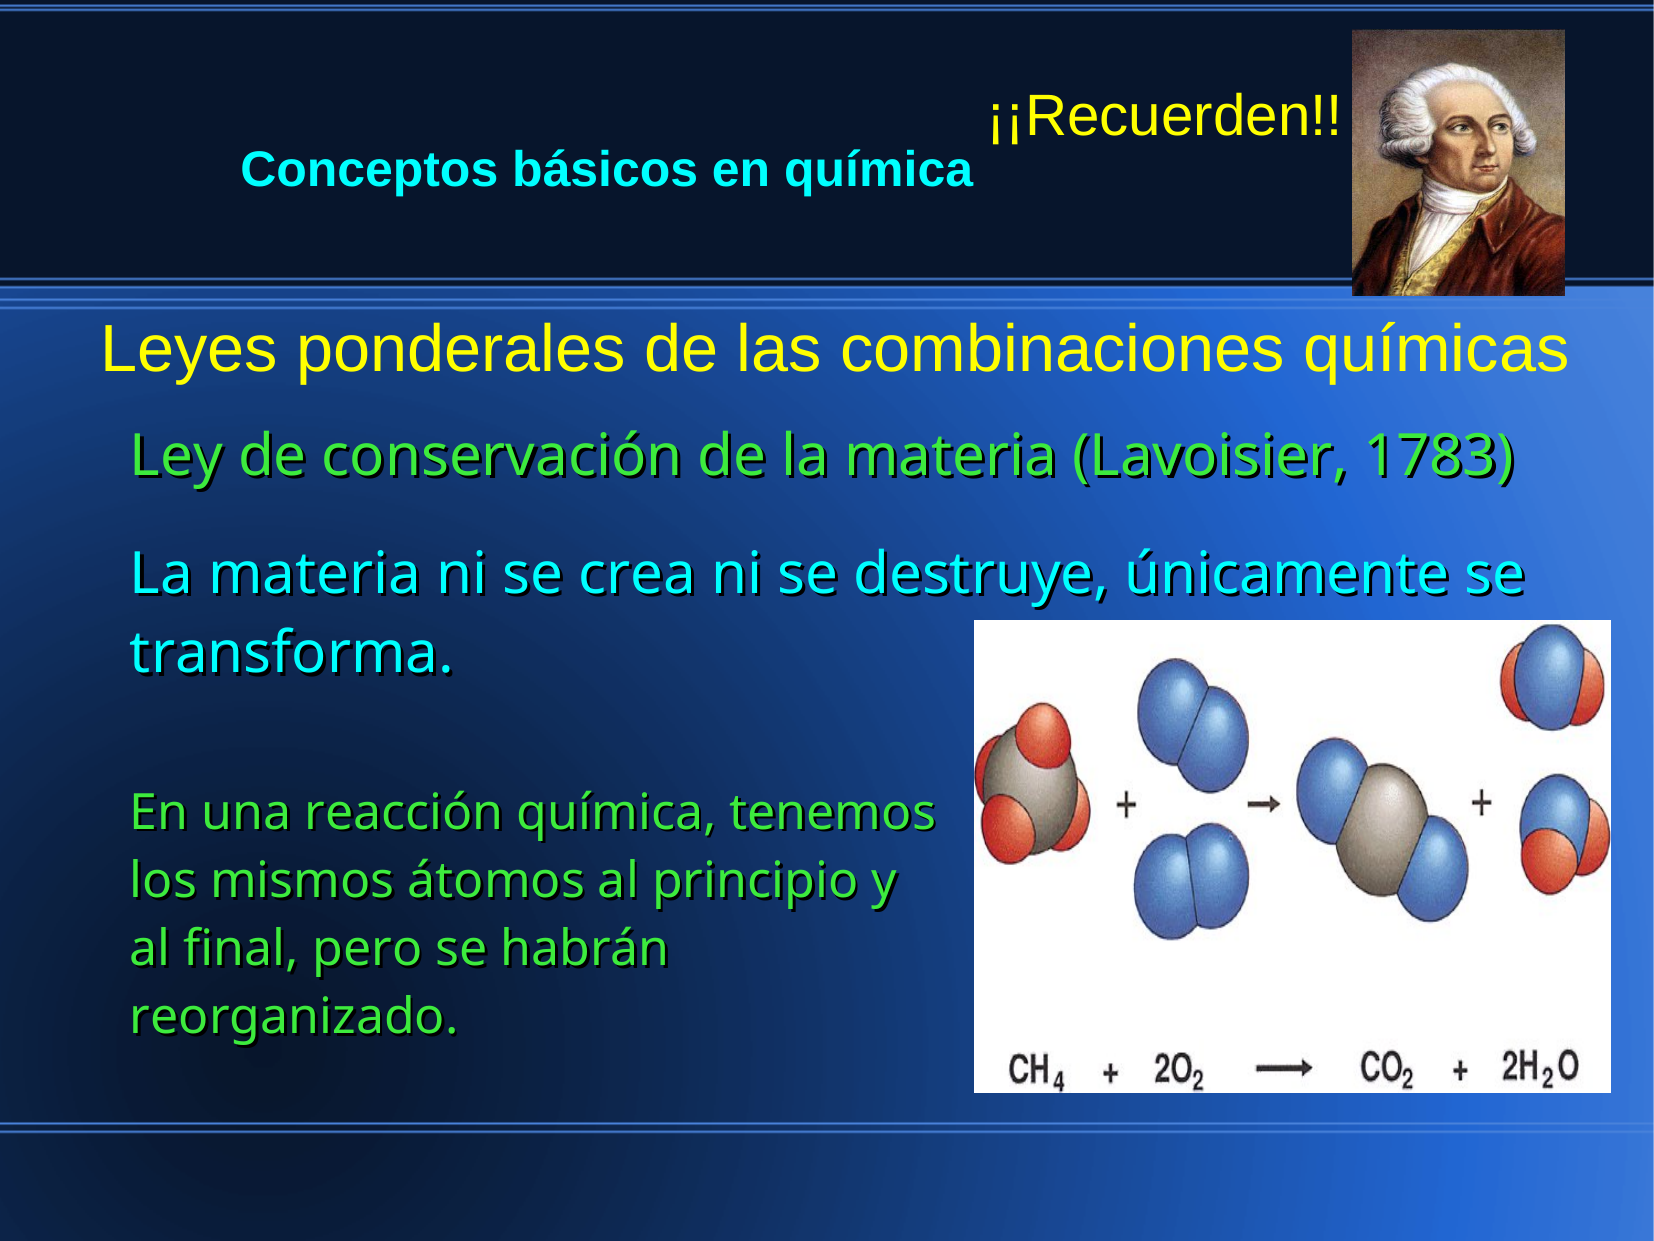

¡¡Recuerden!!
Conceptos básicos en química
# Leyes ponderales de las combinaciones químicas
Ley de conservación de la materia (Lavoisier, 1783)
La materia ni se crea ni se destruye, únicamente se transforma.
En una reacción química, tenemos los mismos átomos al principio y al final, pero se habrán reorganizado.